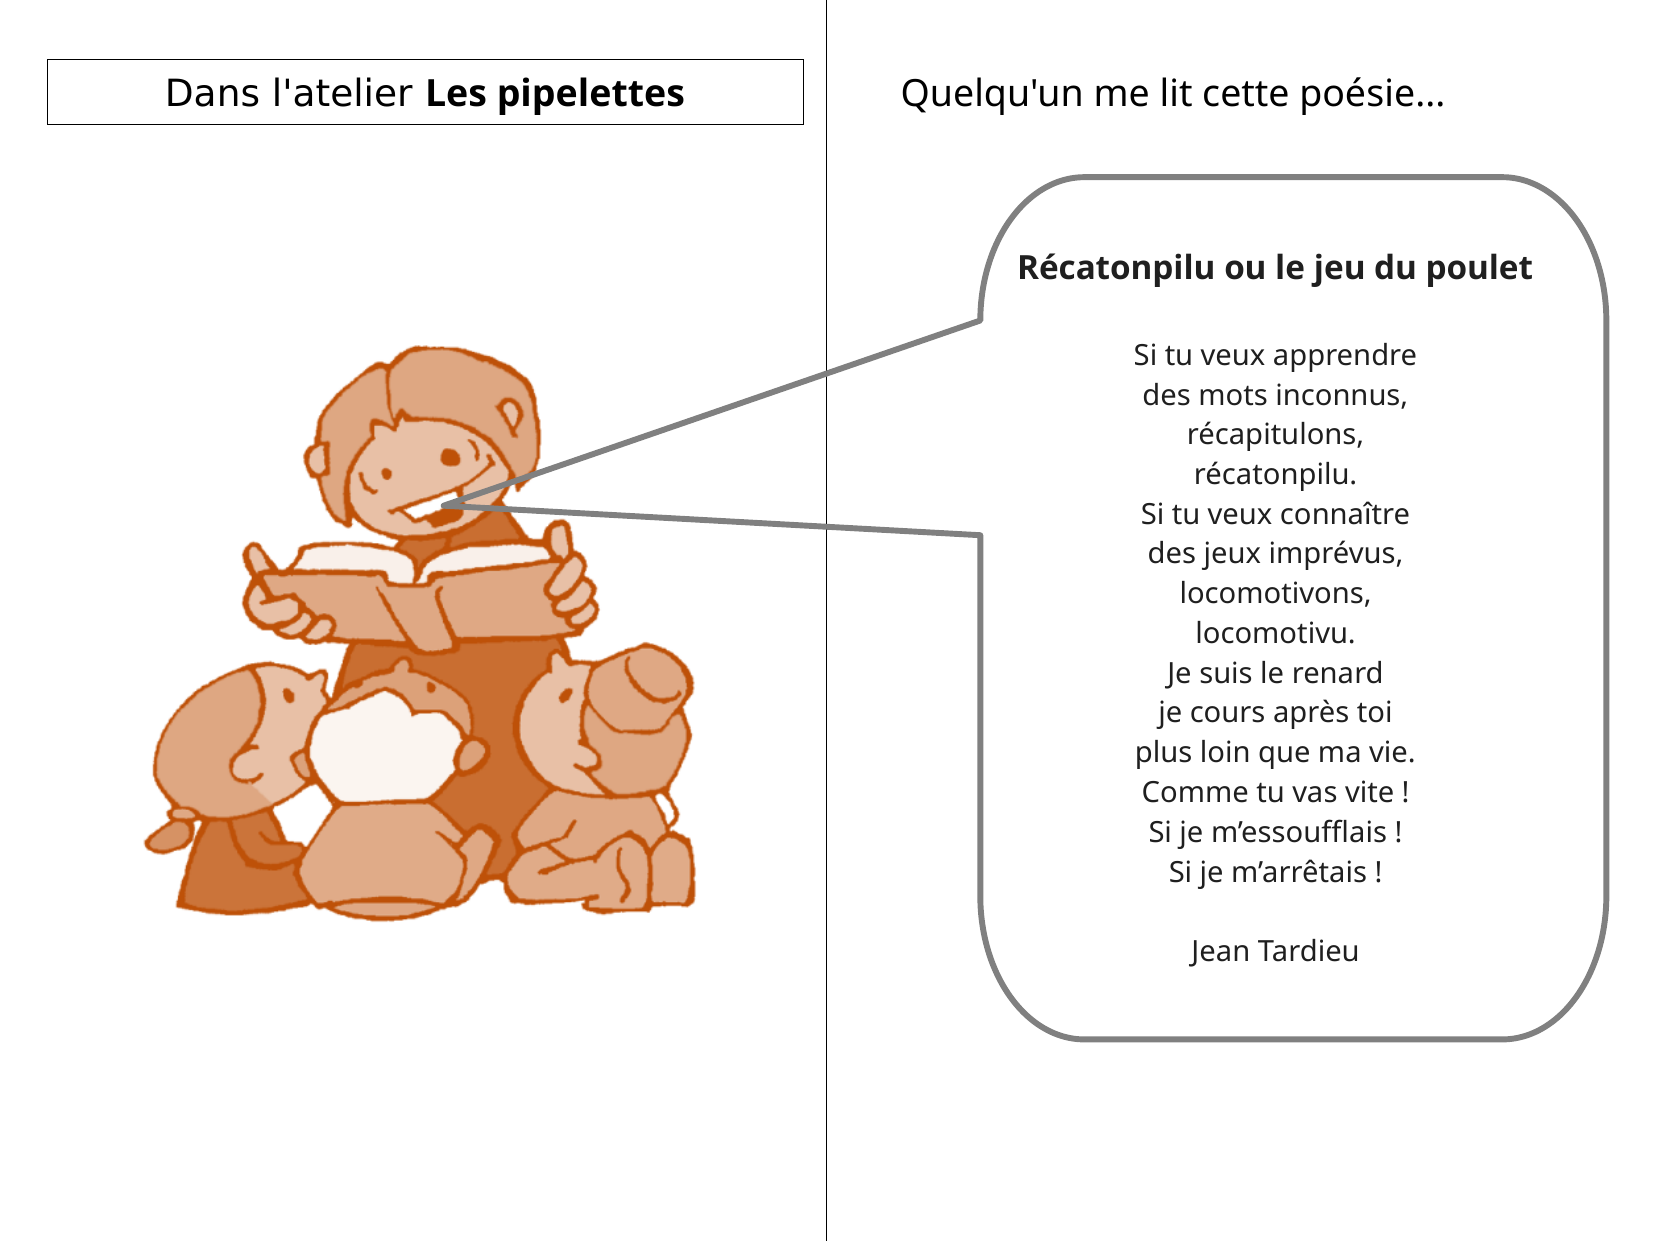

Dans l'atelier Les pipelettes
Quelqu'un me lit cette poésie...
Récatonpilu ou le jeu du poulet
Si tu veux apprendre
des mots inconnus,
récapitulons,
récatonpilu.
Si tu veux connaître
des jeux imprévus,
locomotivons,
locomotivu.
Je suis le renard
je cours après toi
plus loin que ma vie.
Comme tu vas vite !
Si je m’essoufflais !
Si je m’arrêtais !
Jean Tardieu